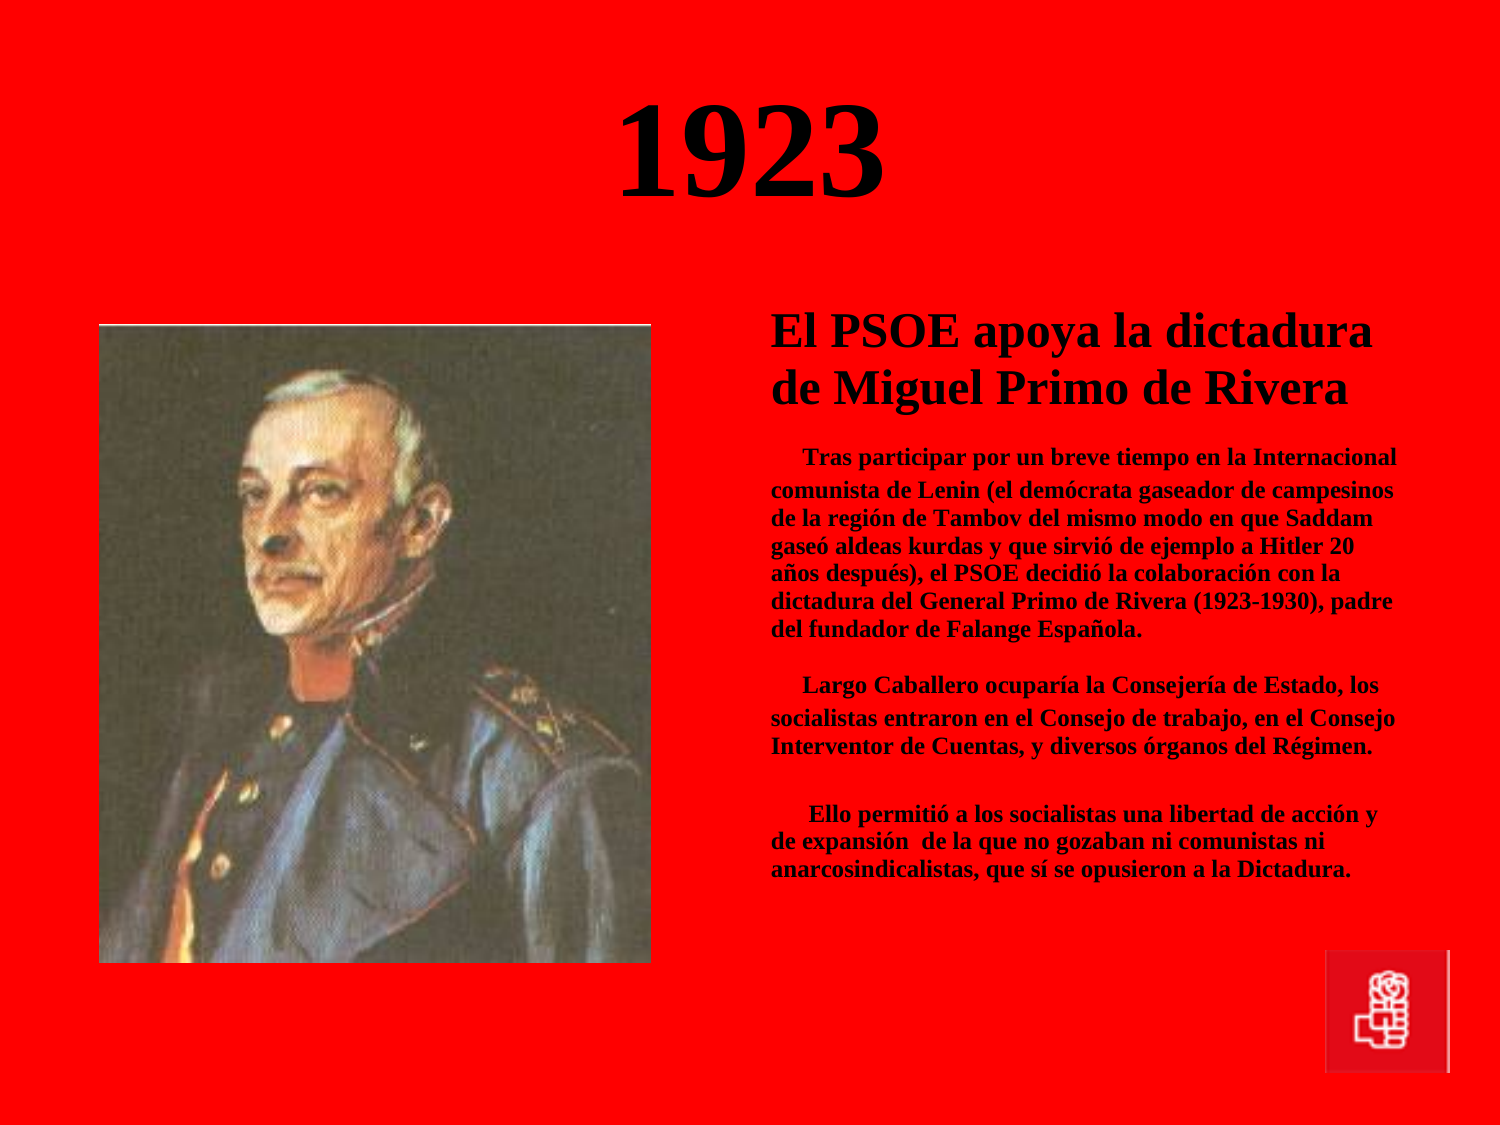

# 1923
 El PSOE apoya la dictadura de Miguel Primo de Rivera
 Tras participar por un breve tiempo en la Internacional comunista de Lenin (el demócrata gaseador de campesinos de la región de Tambov del mismo modo en que Saddam gaseó aldeas kurdas y que sirvió de ejemplo a Hitler 20 años después), el PSOE decidió la colaboración con la dictadura del General Primo de Rivera (1923-1930), padre del fundador de Falange Española.
 Largo Caballero ocuparía la Consejería de Estado, los socialistas entraron en el Consejo de trabajo, en el Consejo Interventor de Cuentas, y diversos órganos del Régimen.
 Ello permitió a los socialistas una libertad de acción y de expansión de la que no gozaban ni comunistas ni anarcosindicalistas, que sí se opusieron a la Dictadura.